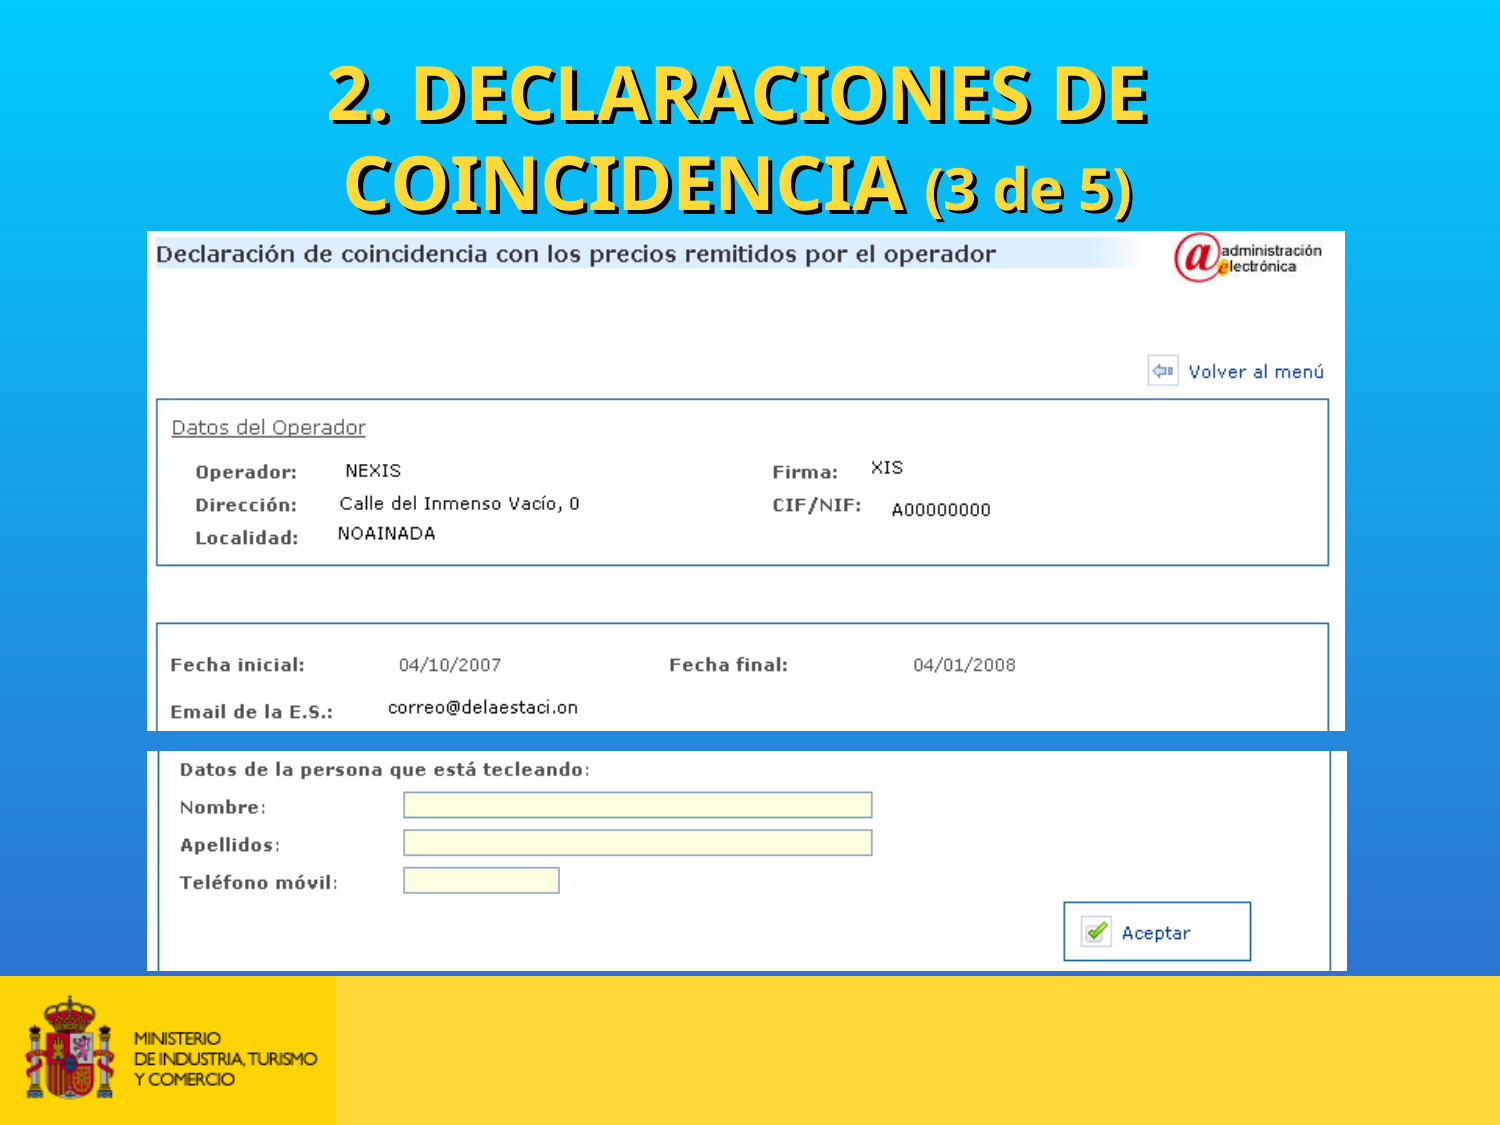

# 2. DECLARACIONES DE COINCIDENCIA (3 de 5)